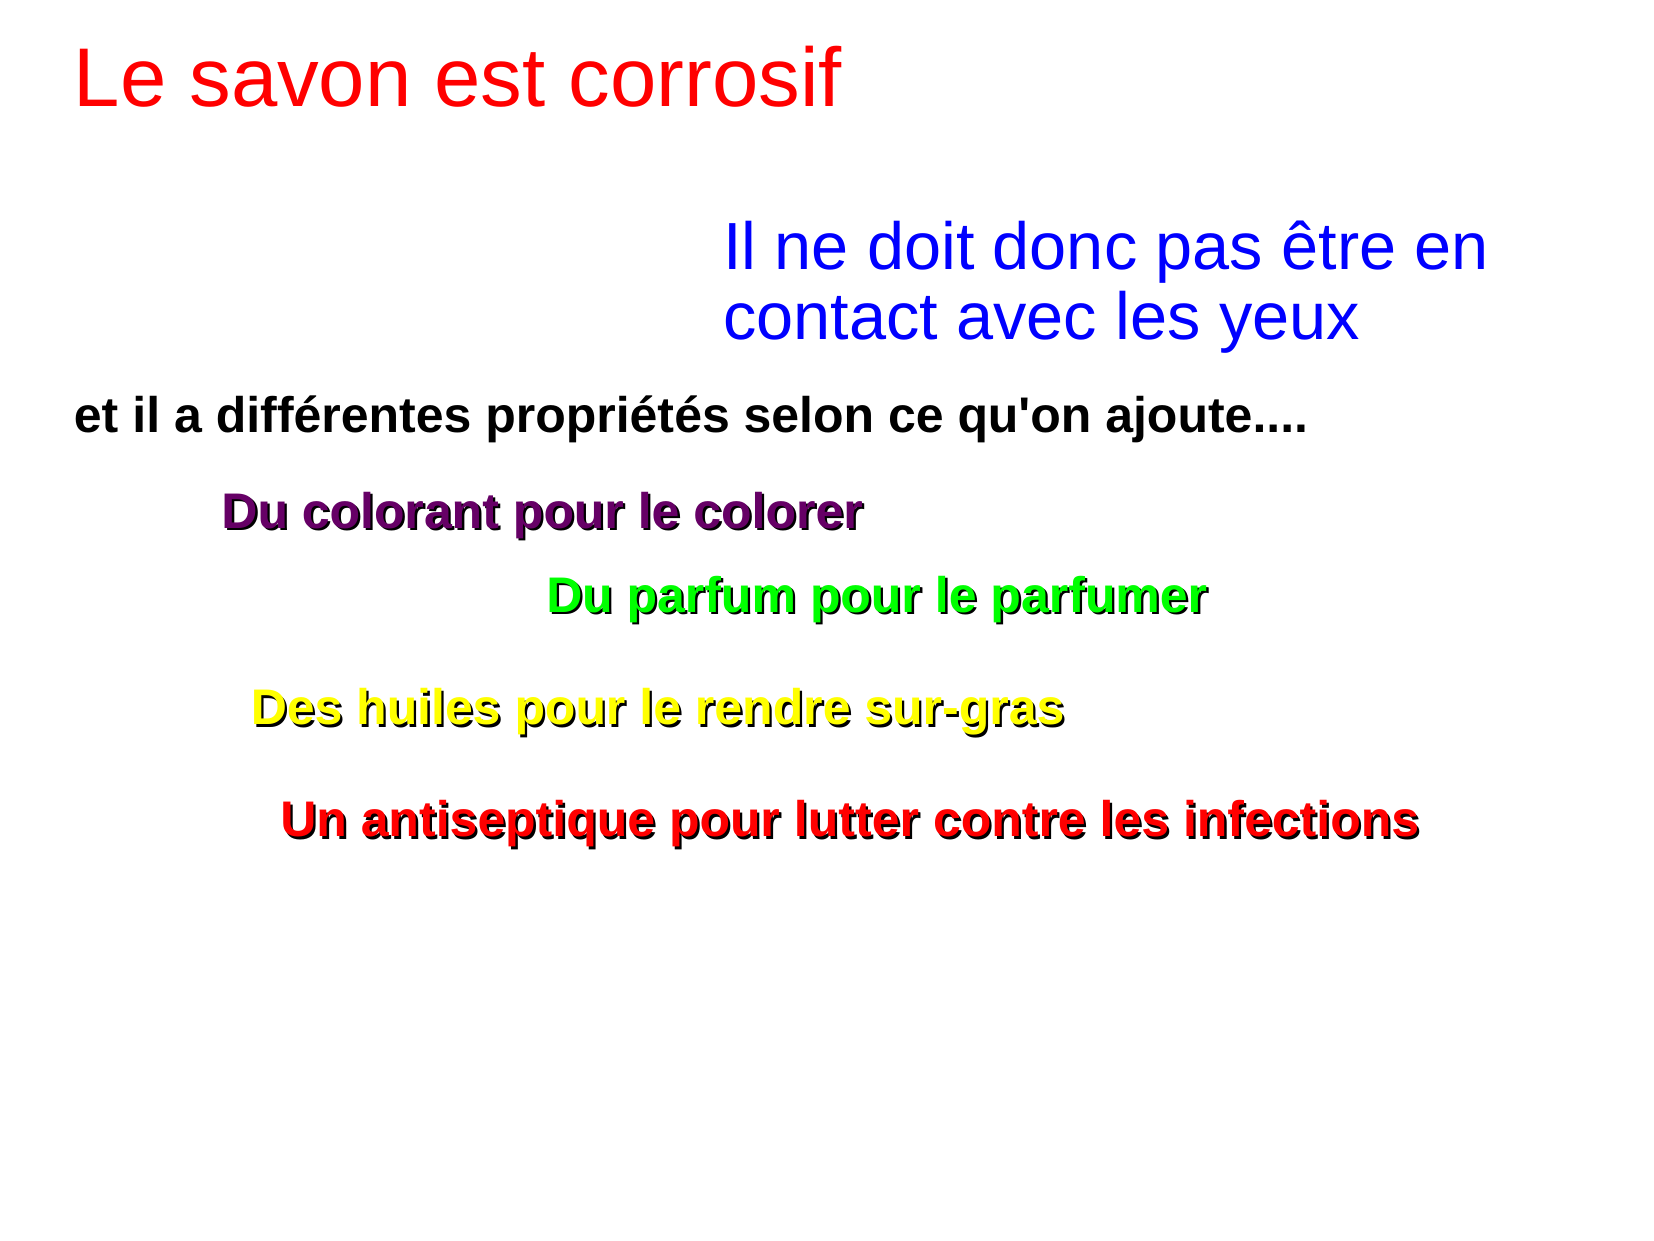

Le savon est corrosif
Il ne doit donc pas être en contact avec les yeux
et il a différentes propriétés selon ce qu'on ajoute....
Du colorant pour le colorer
Du parfum pour le parfumer
Des huiles pour le rendre sur-gras
Un antiseptique pour lutter contre les infections